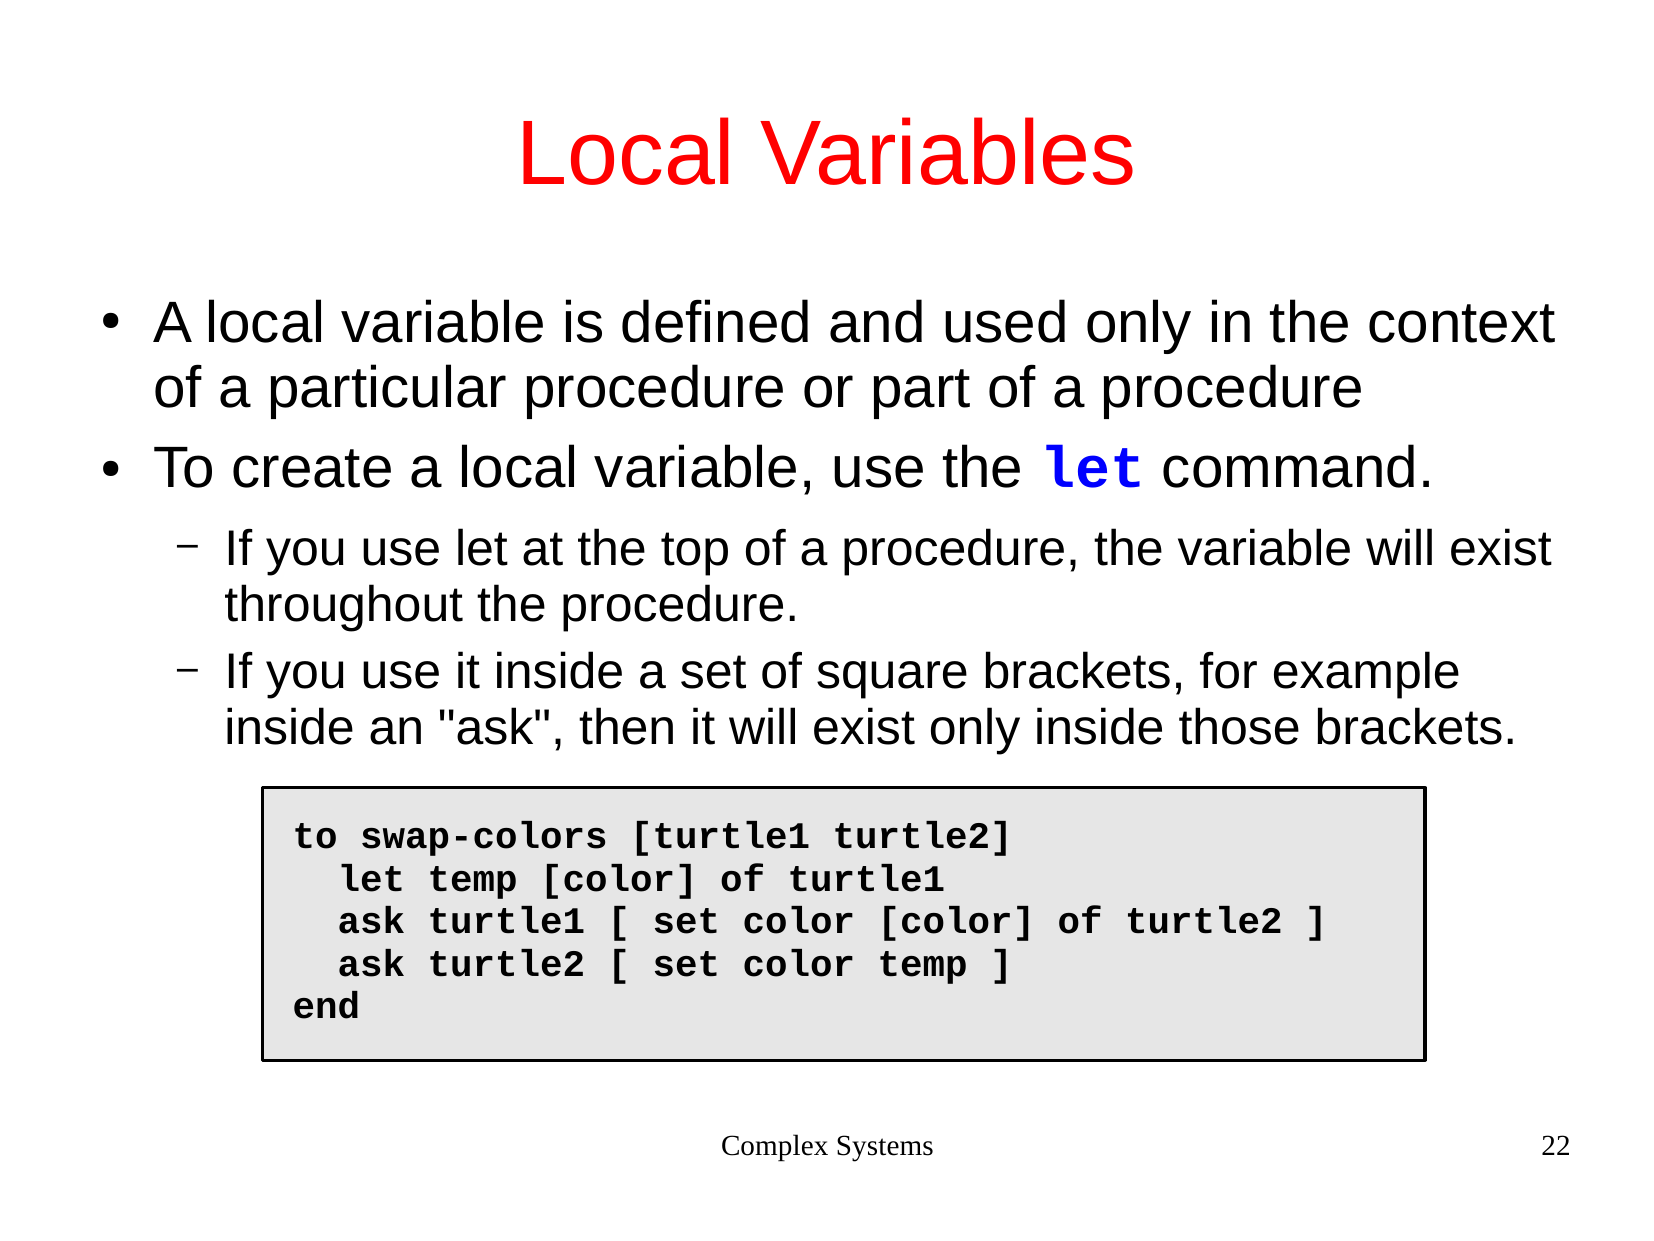

# Local Variables
A local variable is defined and used only in the context of a particular procedure or part of a procedure
To create a local variable, use the let command.
If you use let at the top of a procedure, the variable will exist throughout the procedure.
If you use it inside a set of square brackets, for example inside an "ask", then it will exist only inside those brackets.
to swap-colors [turtle1 turtle2]
 let temp [color] of turtle1
 ask turtle1 [ set color [color] of turtle2 ]
 ask turtle2 [ set color temp ]
end
Complex Systems
22